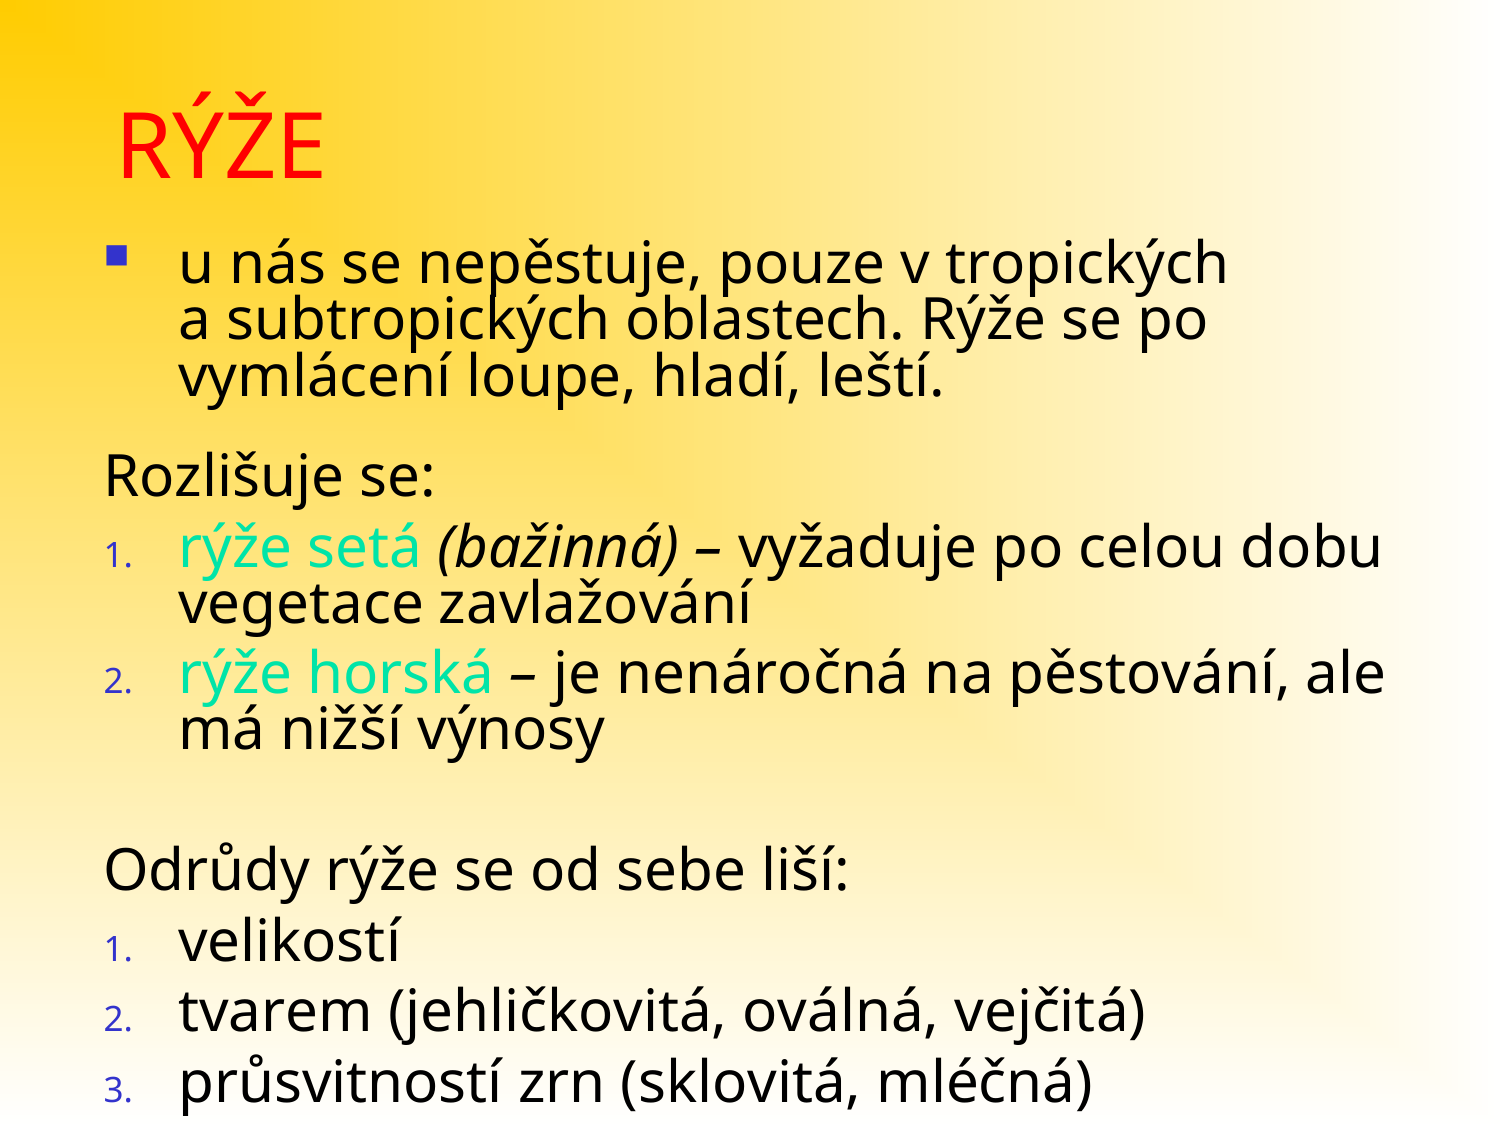

# RÝŽE
u nás se nepěstuje, pouze v tropických
a subtropických oblastech. Rýže se po vymlácení loupe, hladí, leští.
Rozlišuje se:
rýže setá (bažinná) – vyžaduje po celou dobu vegetace zavlažování
rýže horská – je nenáročná na pěstování, ale má nižší výnosy
Odrůdy rýže se od sebe liší:
velikostí
tvarem (jehličkovitá, oválná, vejčitá)
průsvitností zrn (sklovitá, mléčná)